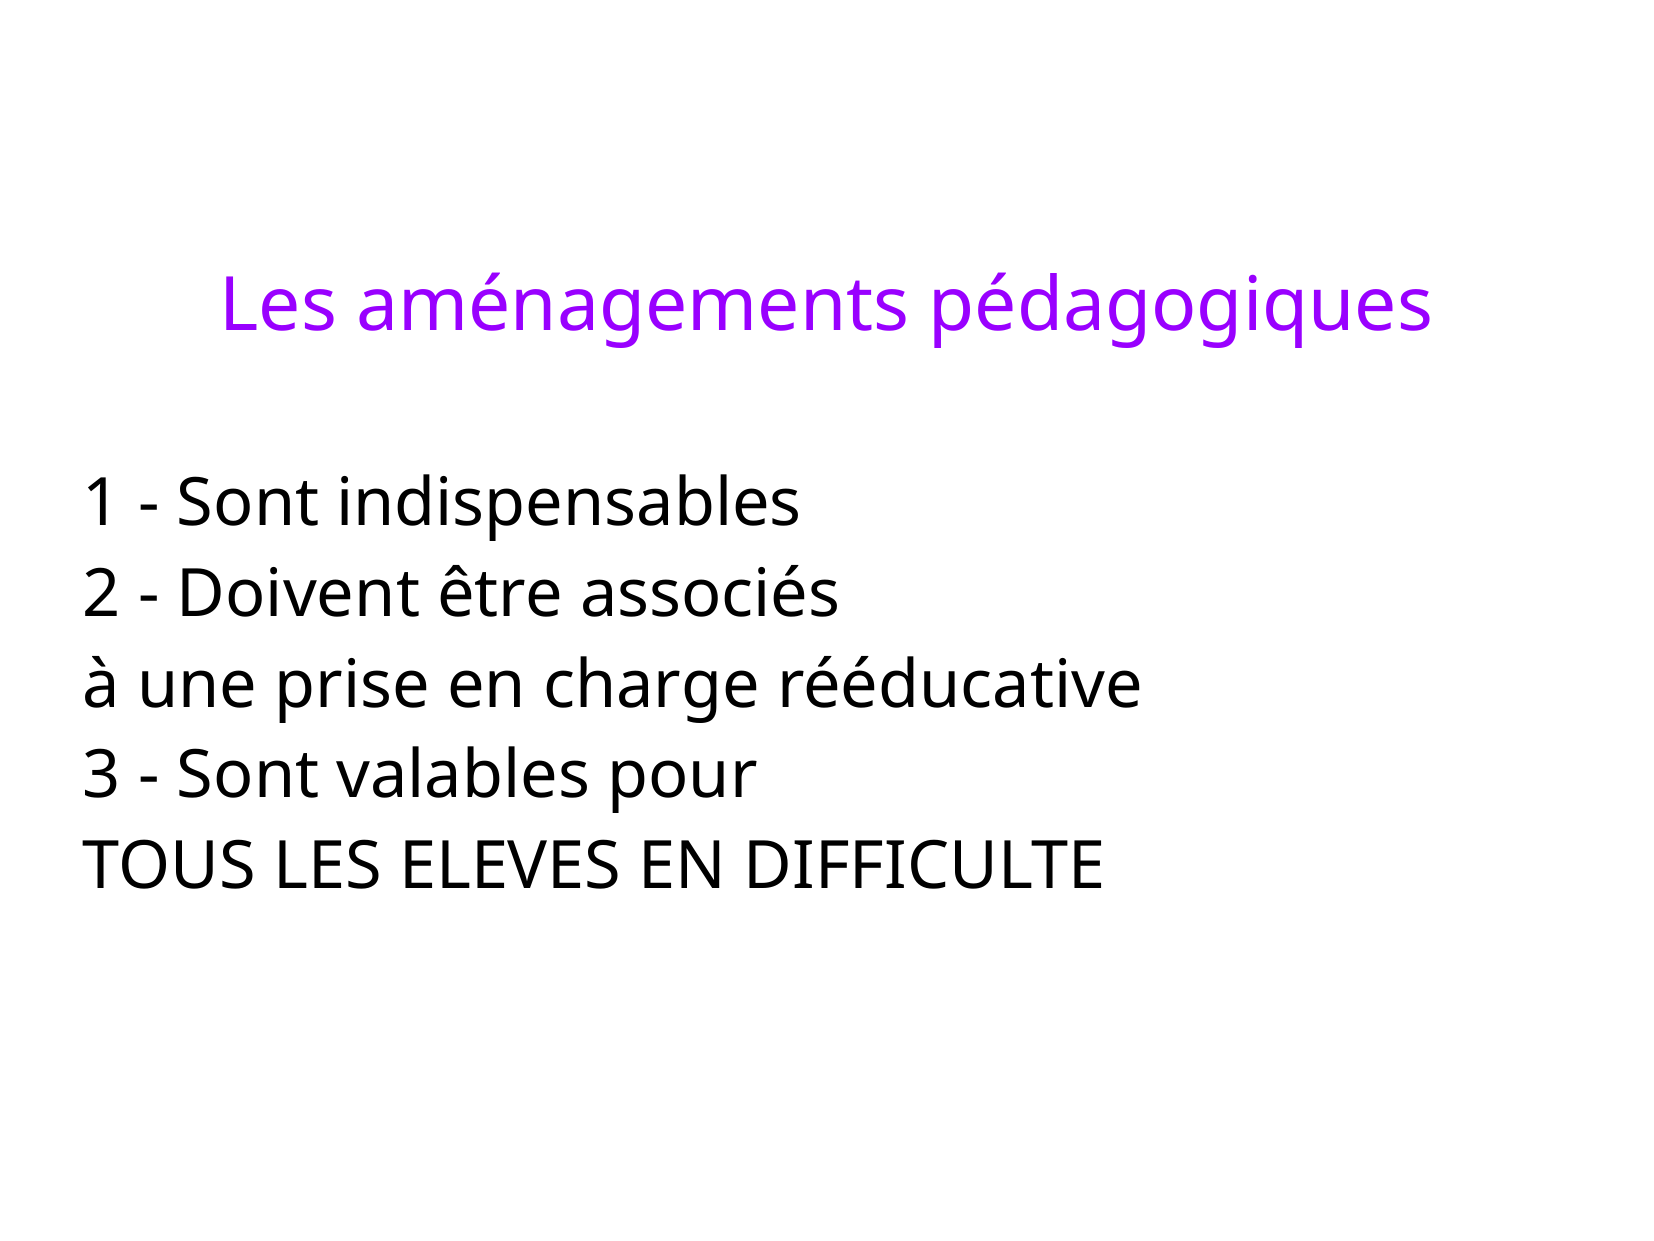

# Les aménagements pédagogiques
1 - Sont indispensables
2 - Doivent être associés
à une prise en charge rééducative
3 - Sont valables pour
TOUS LES ELEVES EN DIFFICULTE